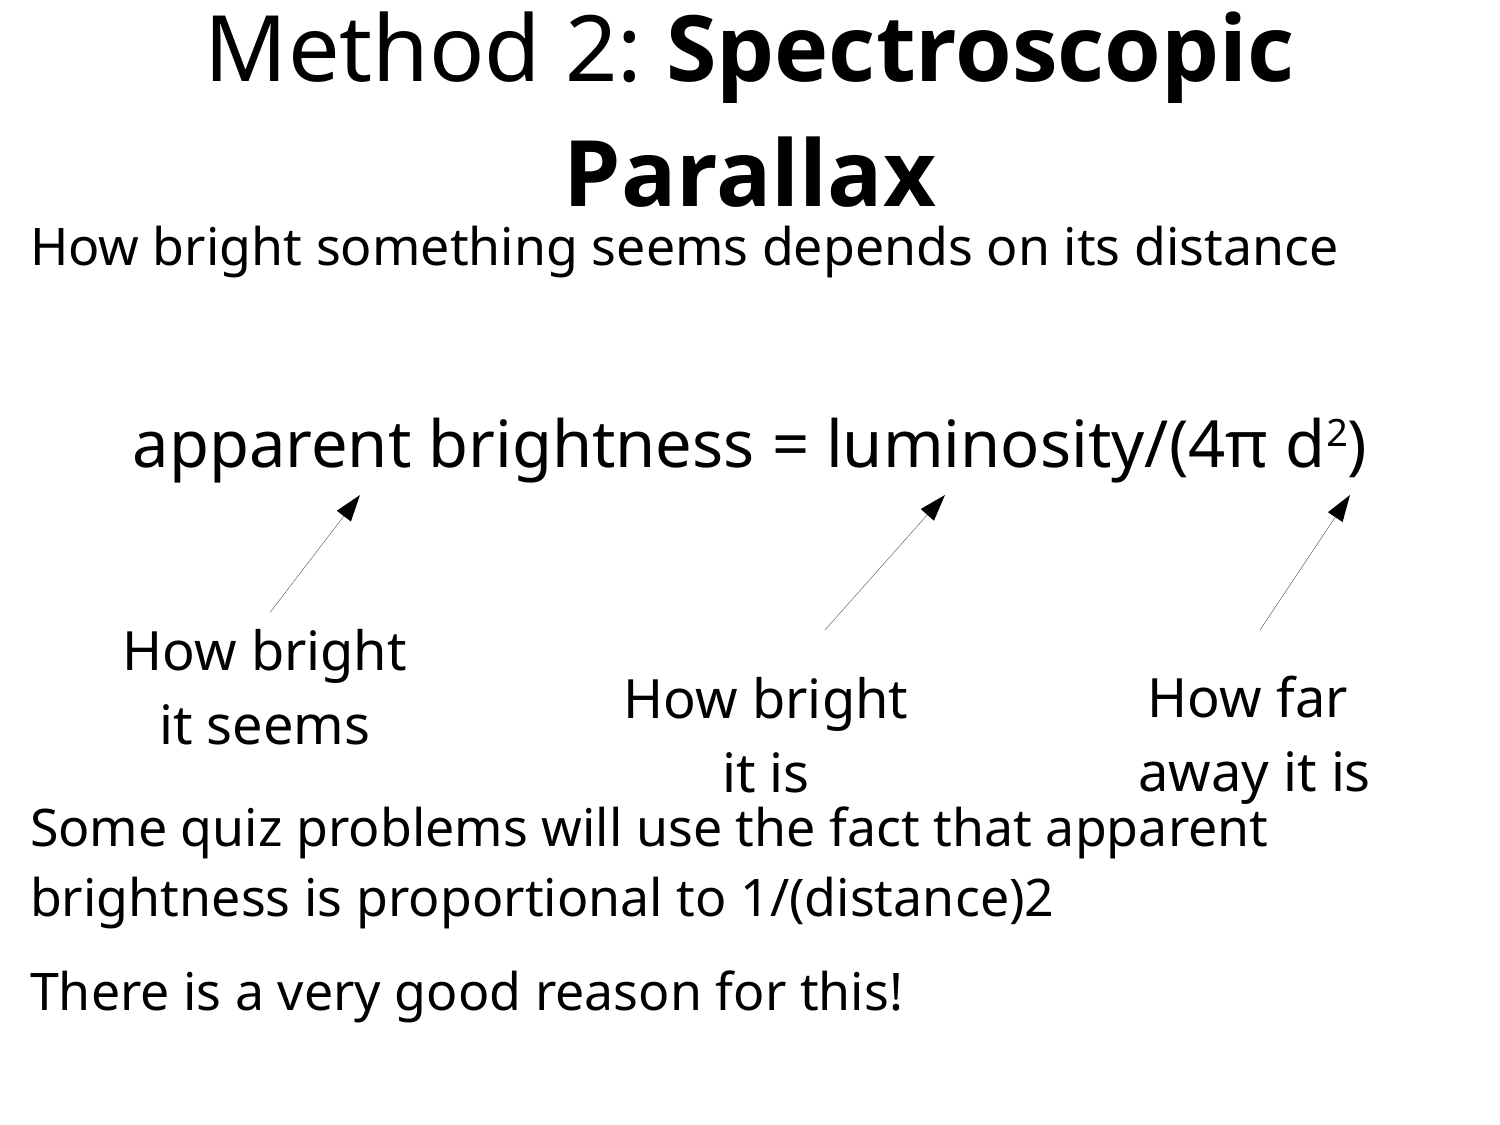

# Method 2: Spectroscopic Parallax
How bright something seems depends on its distance
apparent brightness = luminosity/(4π d2)
Some quiz problems will use the fact that apparent brightness is proportional to 1/(distance)2
There is a very good reason for this!
How bright
it seems
How far
away it is
How bright
it is